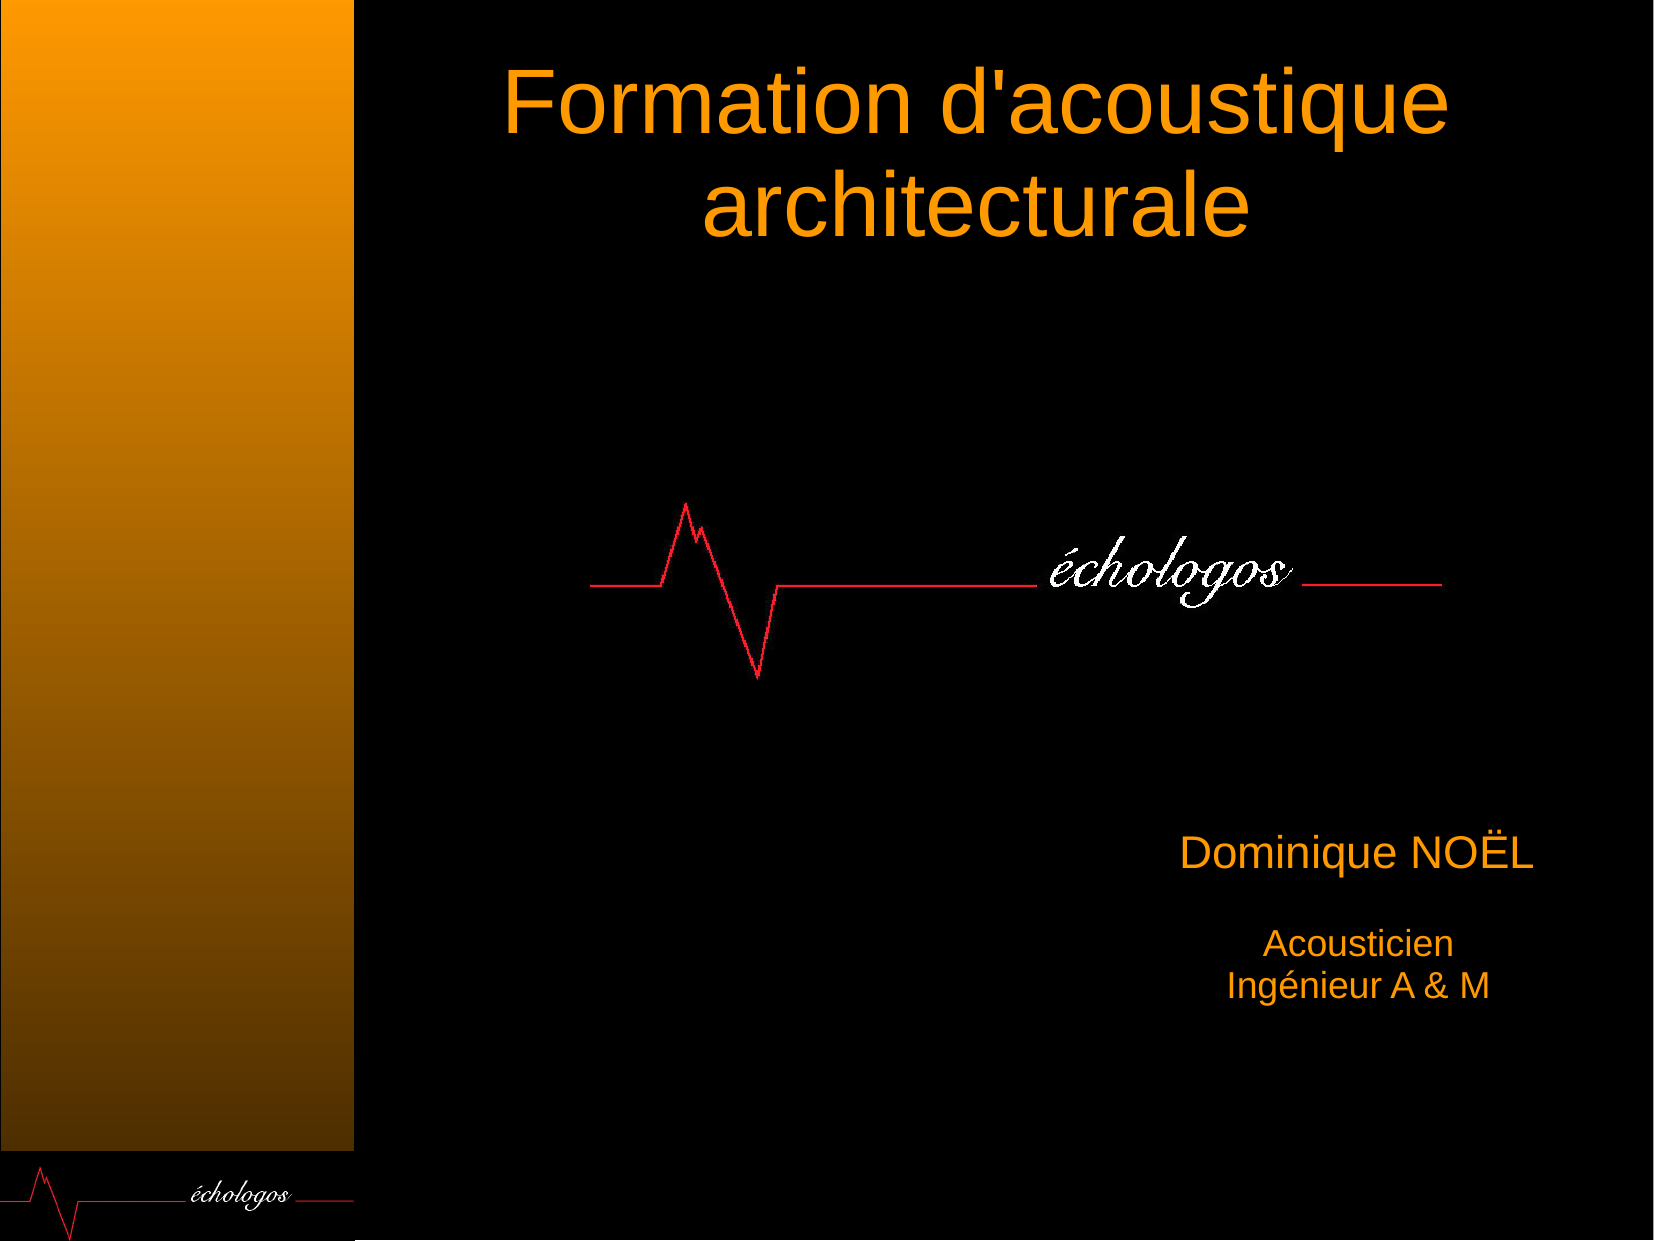

# Formation d'acoustique architecturale
Dominique NOËL
Acousticien
Ingénieur A & M